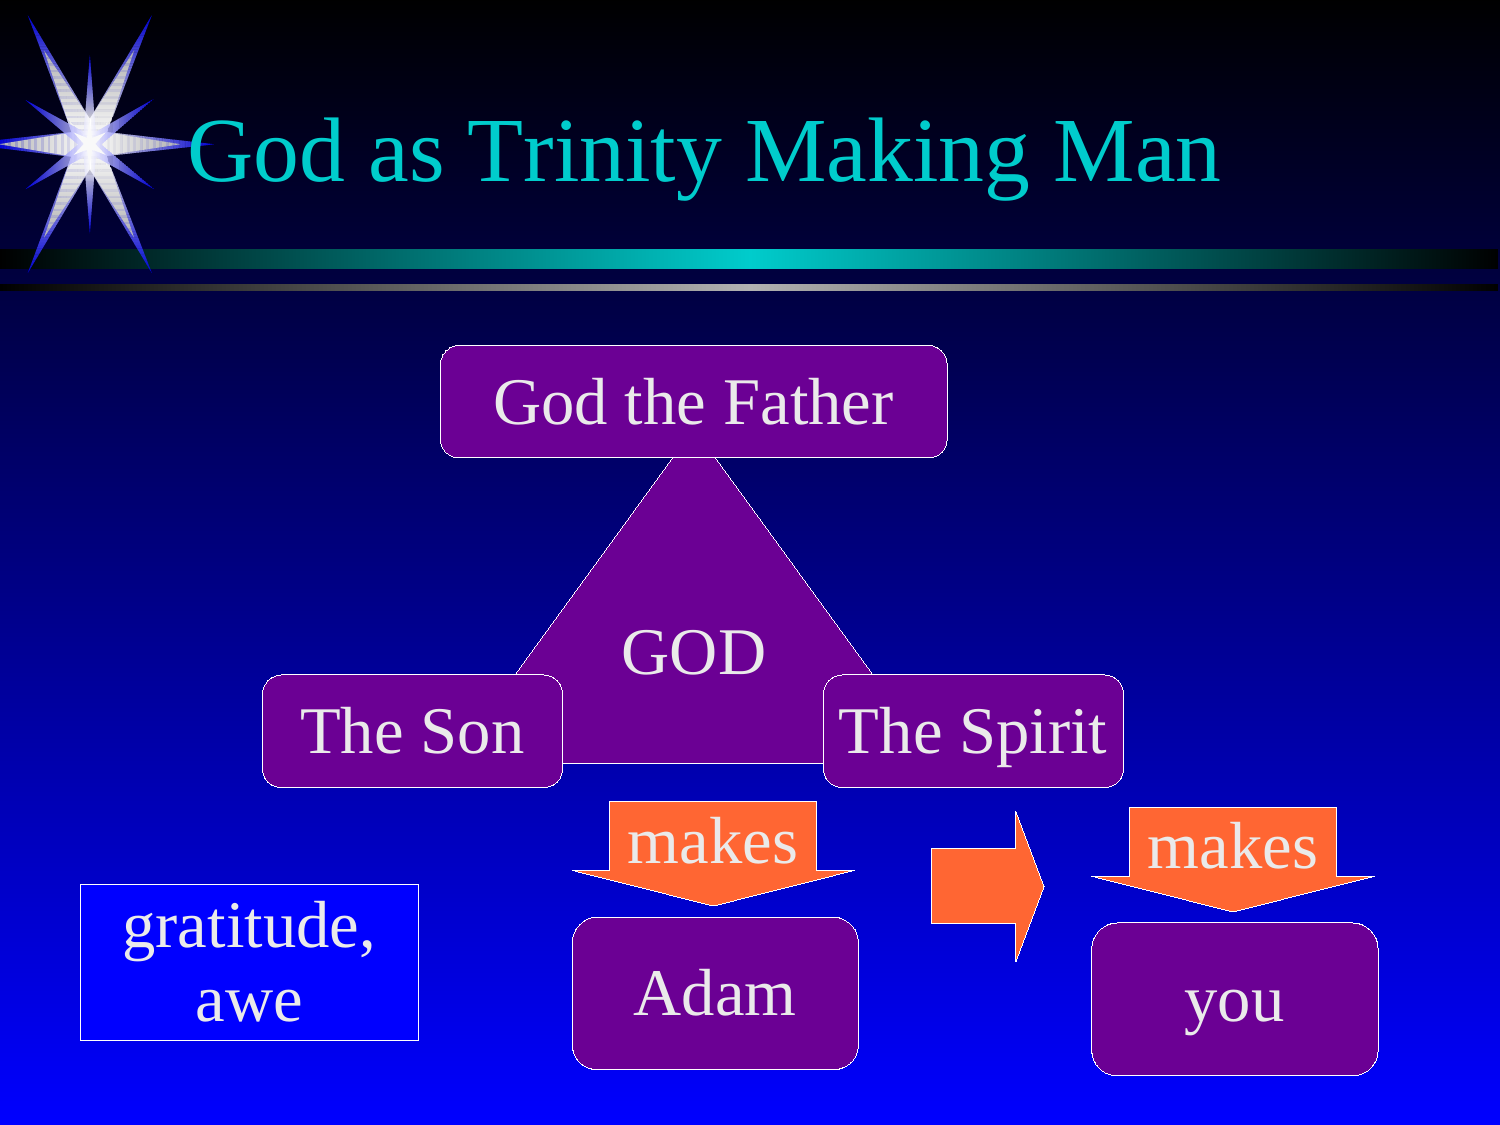

# God as Trinity Making Man
God the Father
GOD
The Spirit
The Son
makes
Adam
makes
you
gratitude,
awe